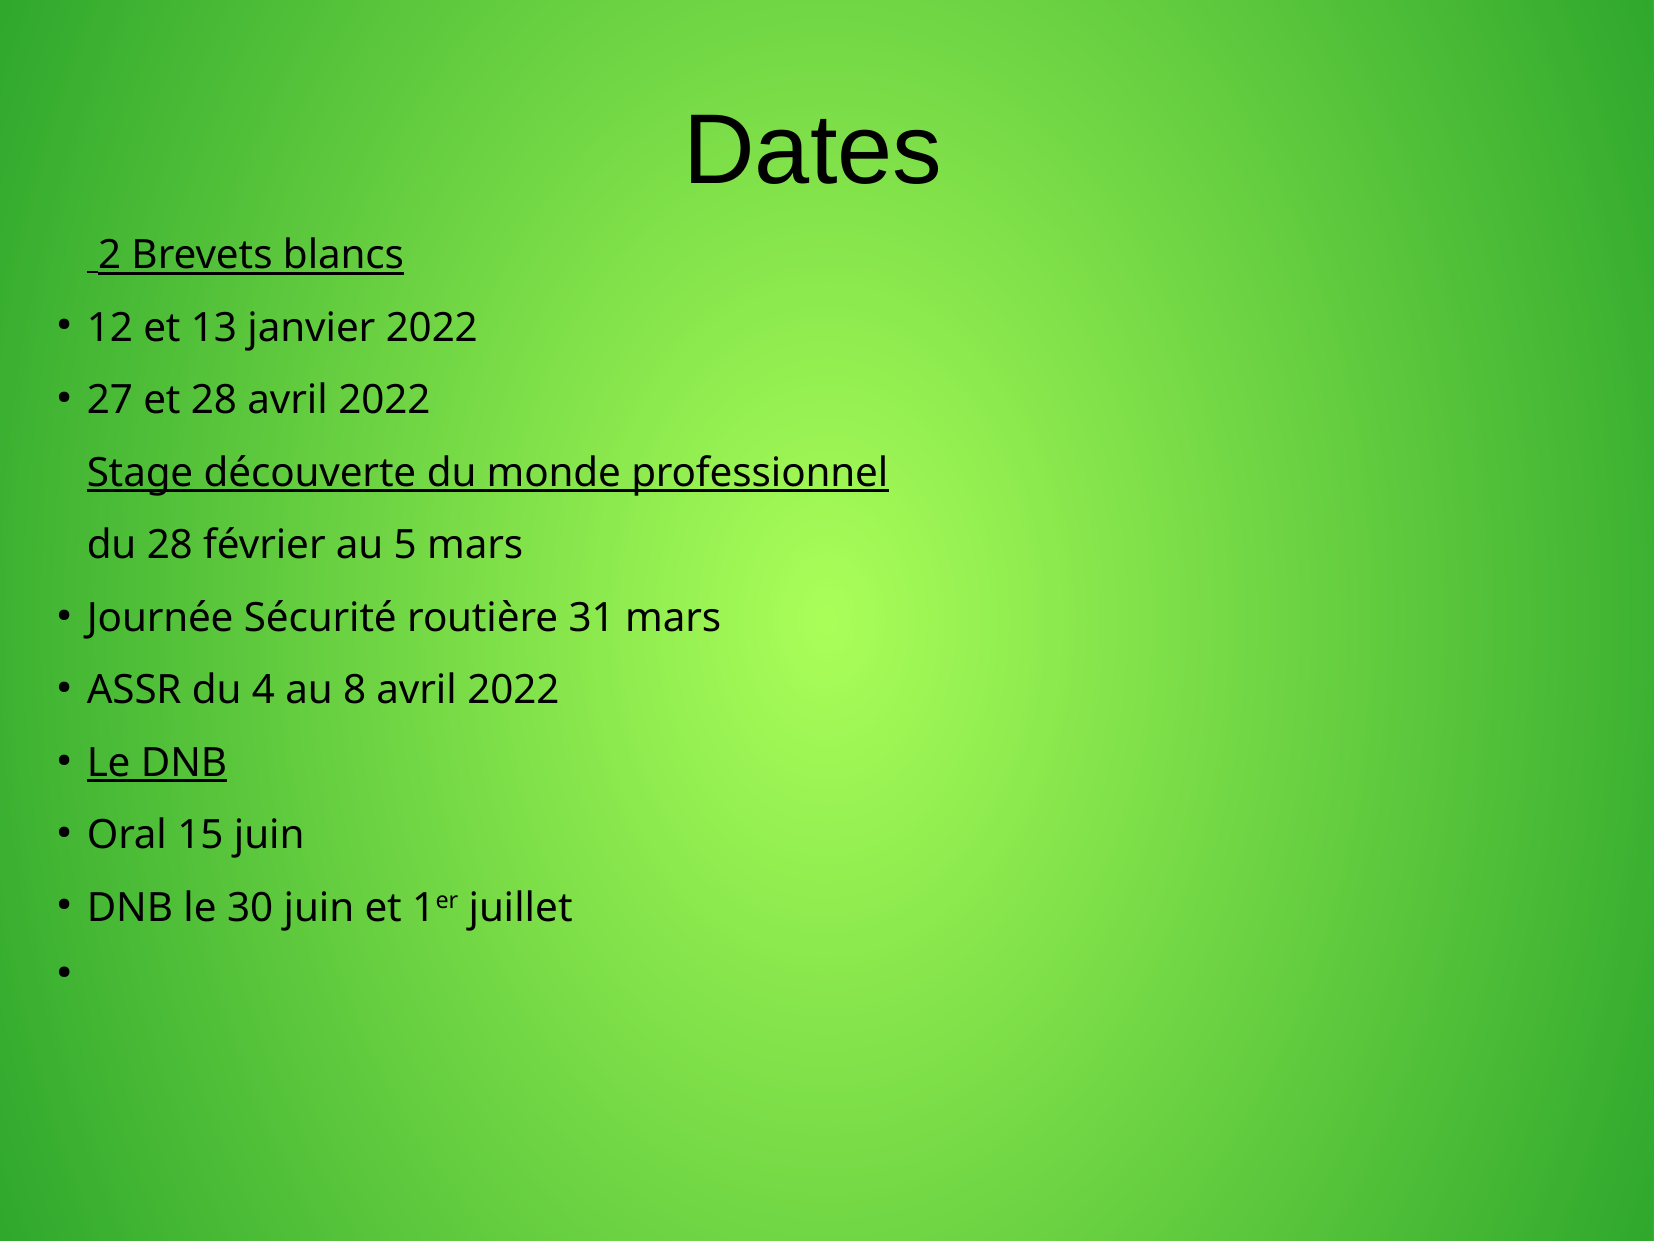

# Dates
 2 Brevets blancs
12 et 13 janvier 2022
27 et 28 avril 2022
Stage découverte du monde professionnel
du 28 février au 5 mars
Journée Sécurité routière 31 mars
ASSR du 4 au 8 avril 2022
Le DNB
Oral 15 juin
DNB le 30 juin et 1er juillet